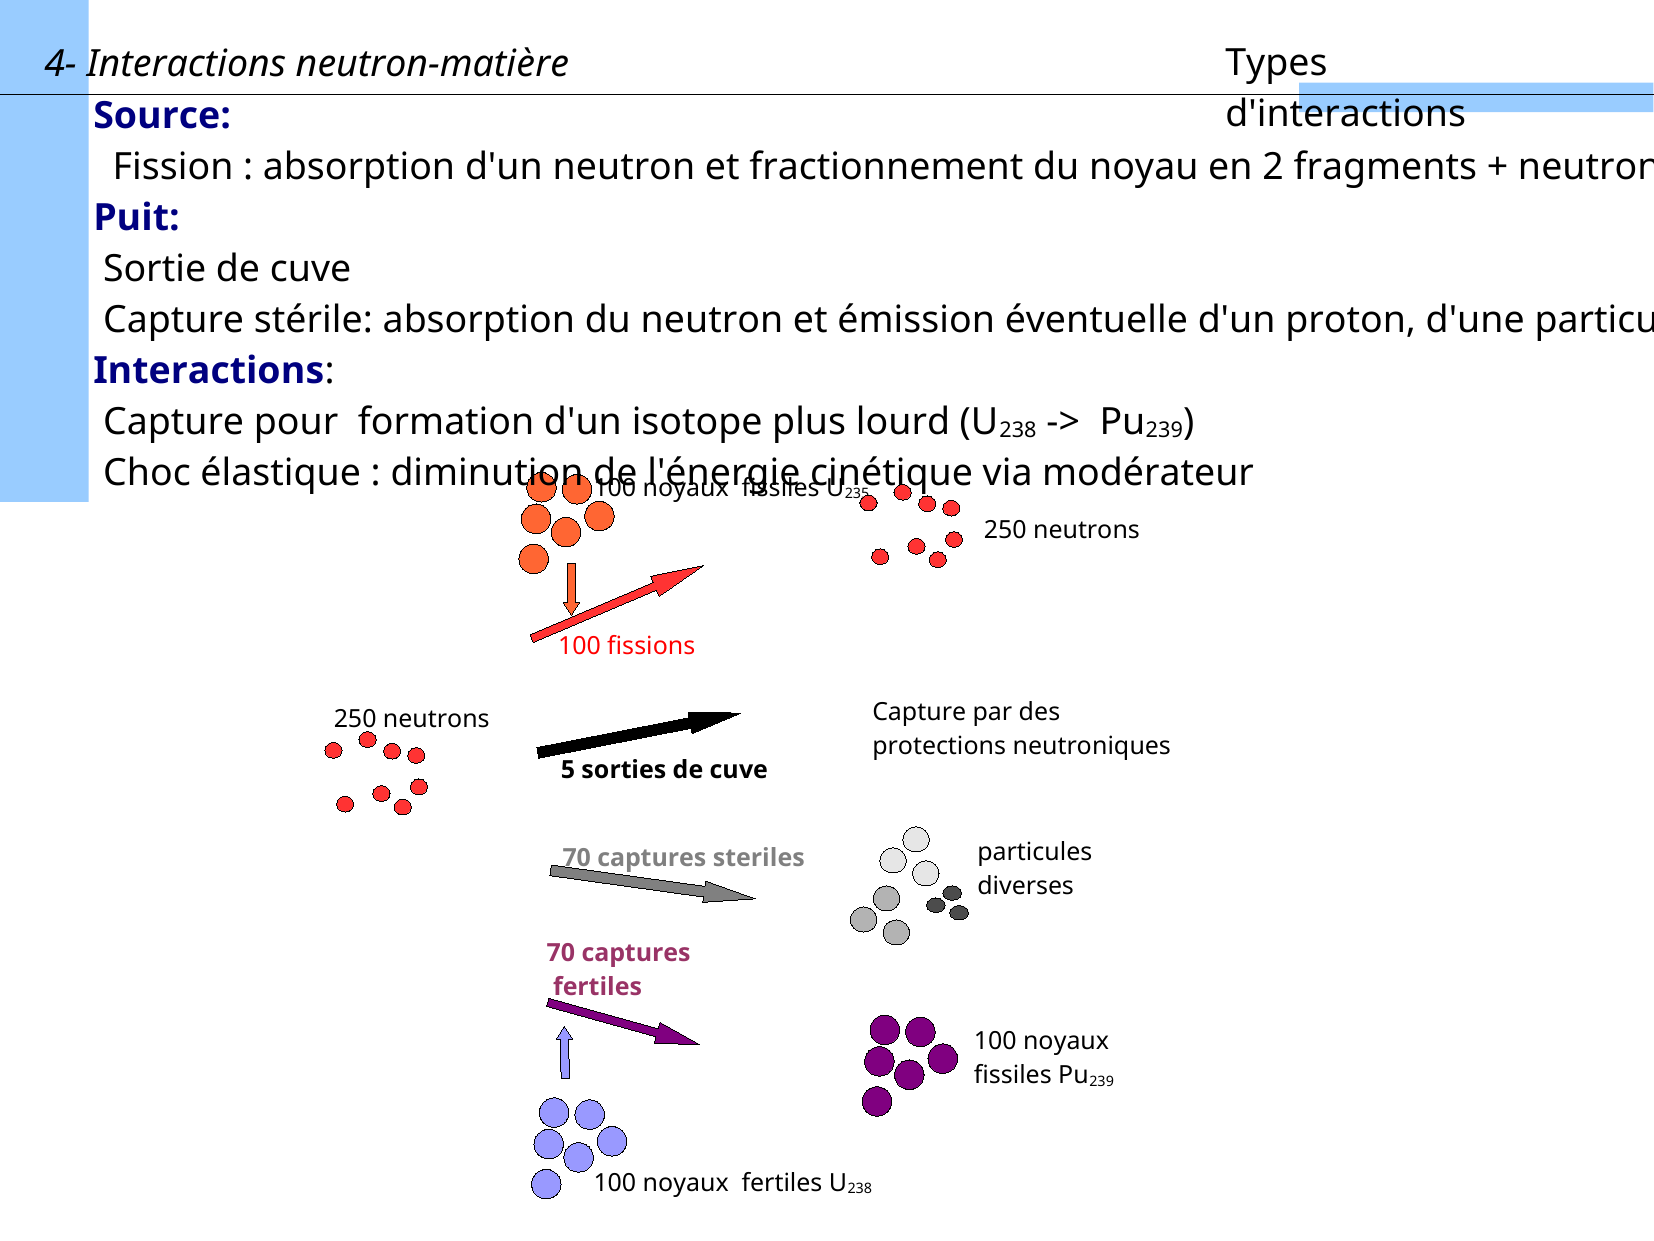

Types d'interactions
4- Interactions neutron-matière
 Source:
 Fission : absorption d'un neutron et fractionnement du noyau en 2 fragments + neutrons
 Puit:
 Sortie de cuve
 Capture stérile: absorption du neutron et émission éventuelle d'un proton, d'une particule ...
 Interactions:
 Capture pour formation d'un isotope plus lourd (U238 -> Pu239)
 Choc élastique : diminution de l'énergie cinétique via modérateur
100 noyaux fissiles U235
250 neutrons
100 fissions
Capture par des
protections neutroniques
250 neutrons
5 sorties de cuve
particules
diverses
70 captures steriles
70 captures
 fertiles
100 noyaux fertiles U238
100 noyaux
fissiles Pu239